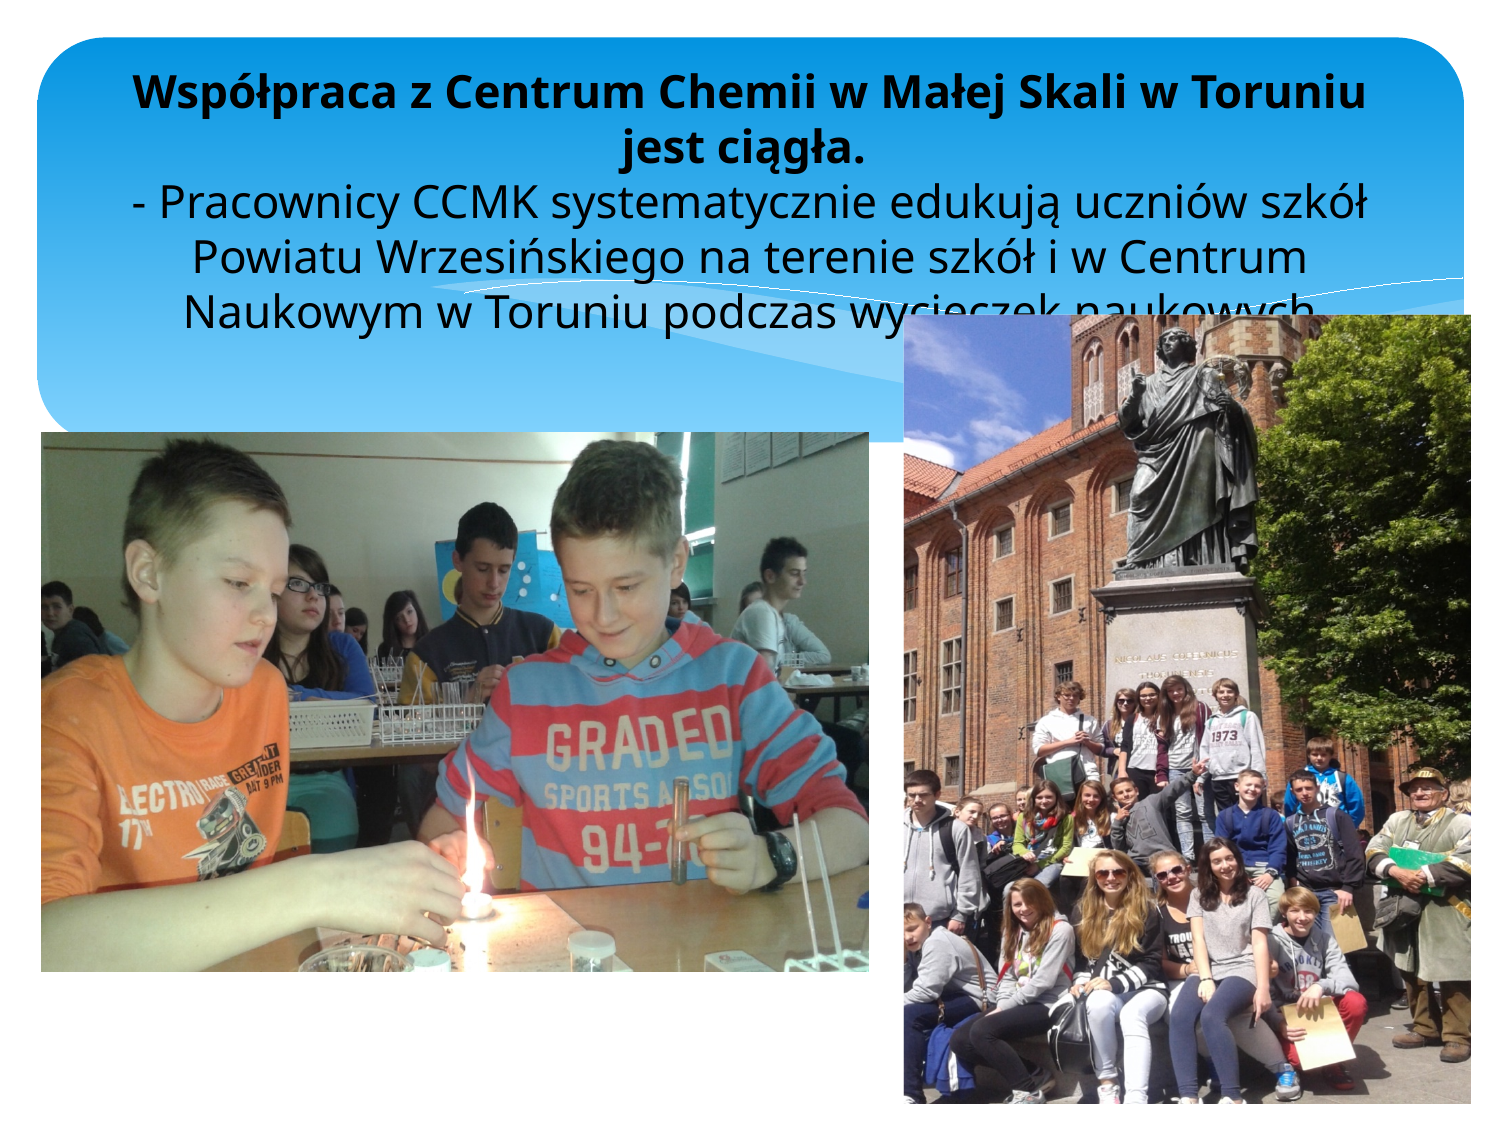

# Współpraca z Centrum Chemii w Małej Skali w Toruniu jest ciągła. - Pracownicy CCMK systematycznie edukują uczniów szkół Powiatu Wrzesińskiego na terenie szkół i w Centrum Naukowym w Toruniu podczas wycieczek naukowych